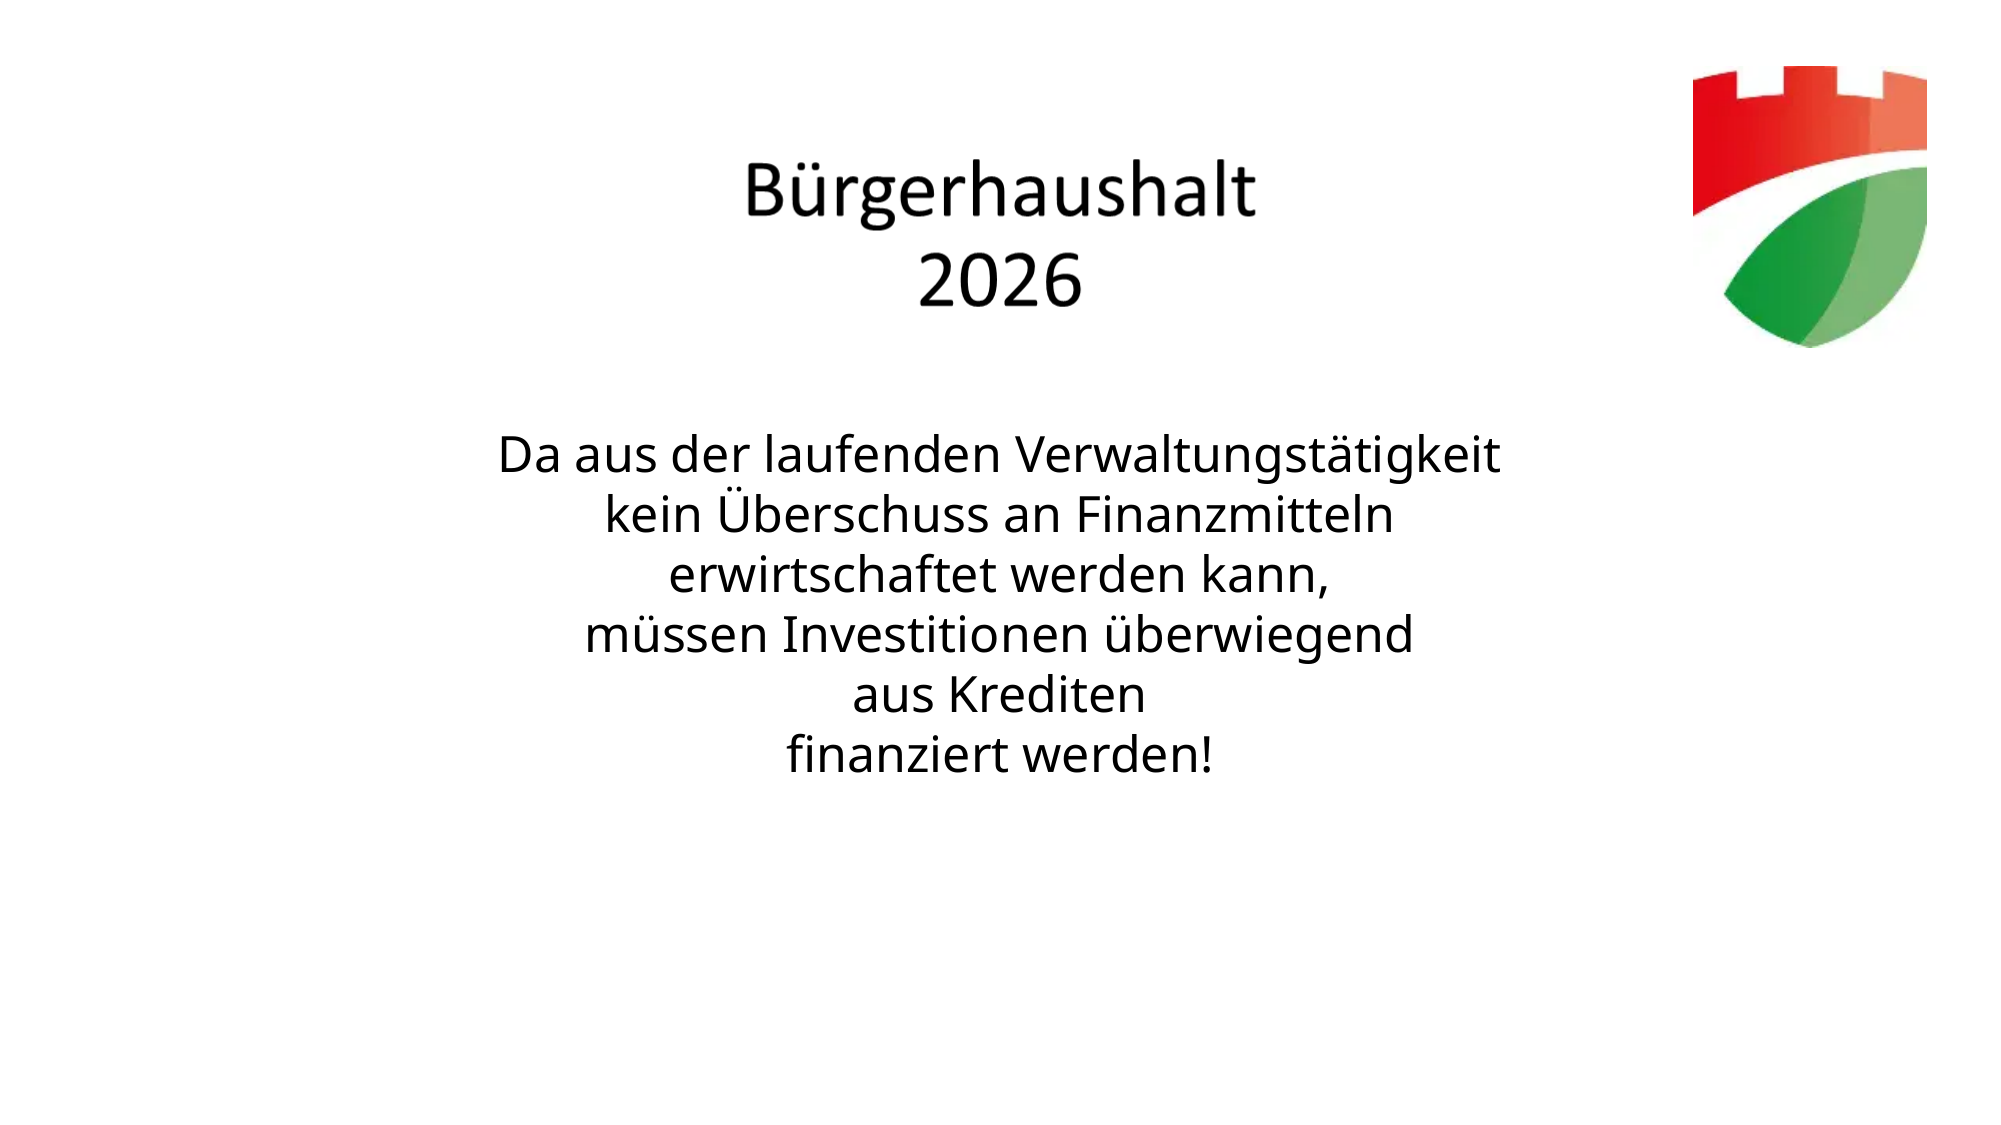

Da aus der laufenden Verwaltungstätigkeit
kein Überschuss an Finanzmitteln
erwirtschaftet werden kann,
müssen Investitionen überwiegend
aus Krediten
finanziert werden!